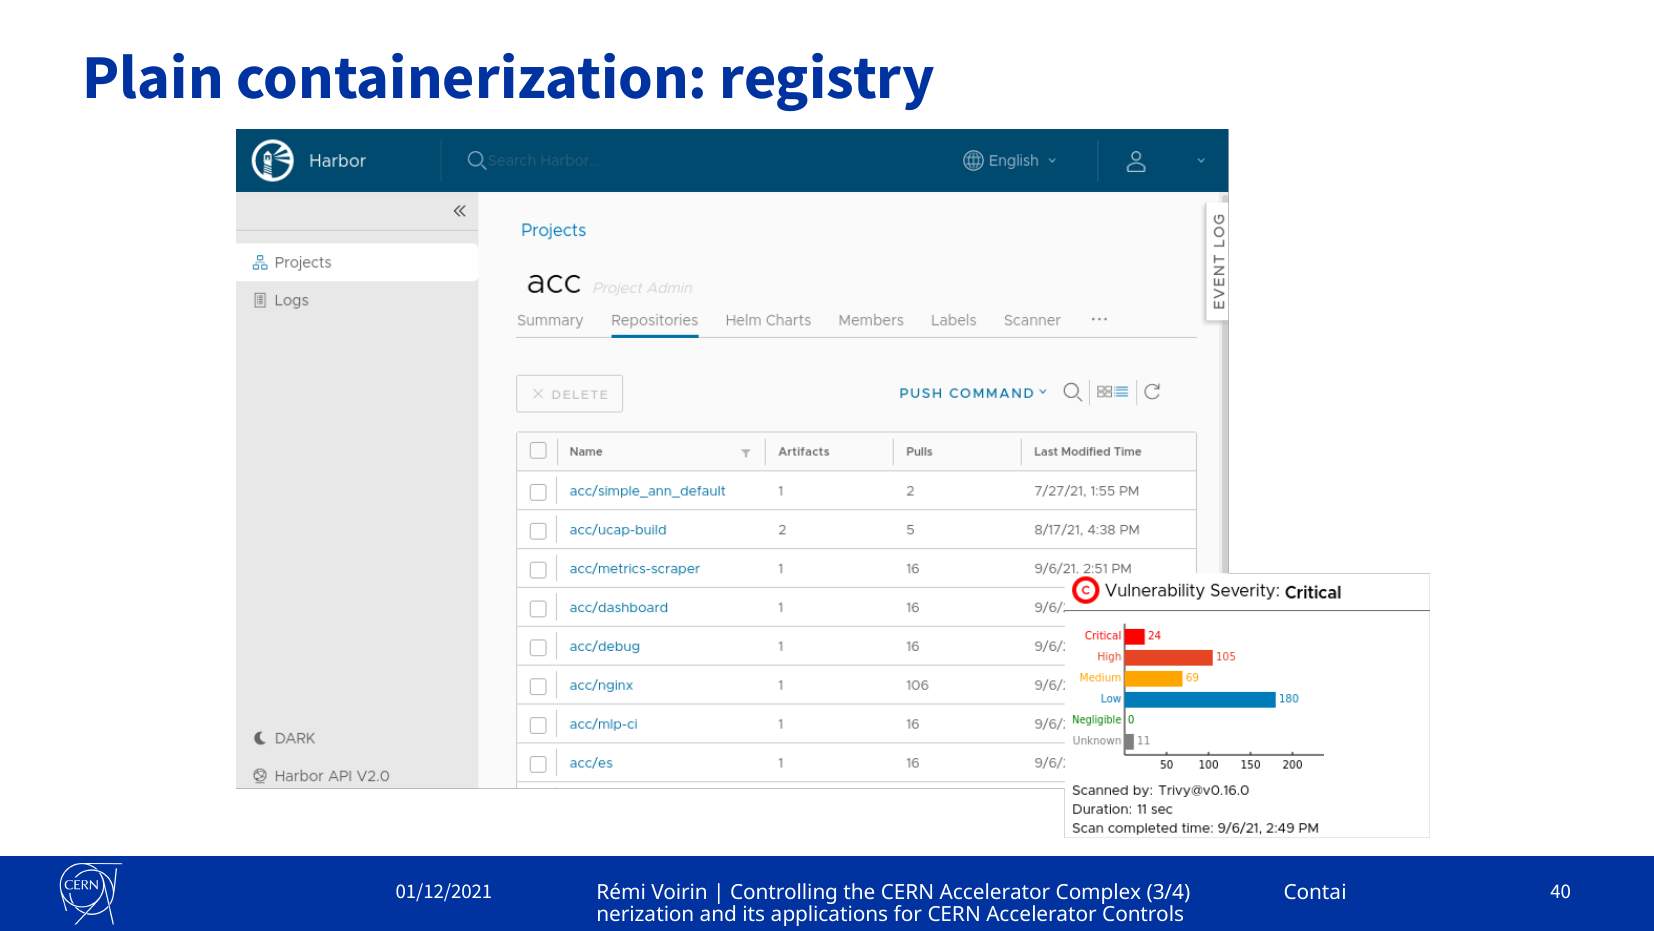

# Plain containerization: registry
01/12/2021
Rémi Voirin | Controlling the CERN Accelerator Complex (3/4) Containerization and its applications for CERN Accelerator Controls
40